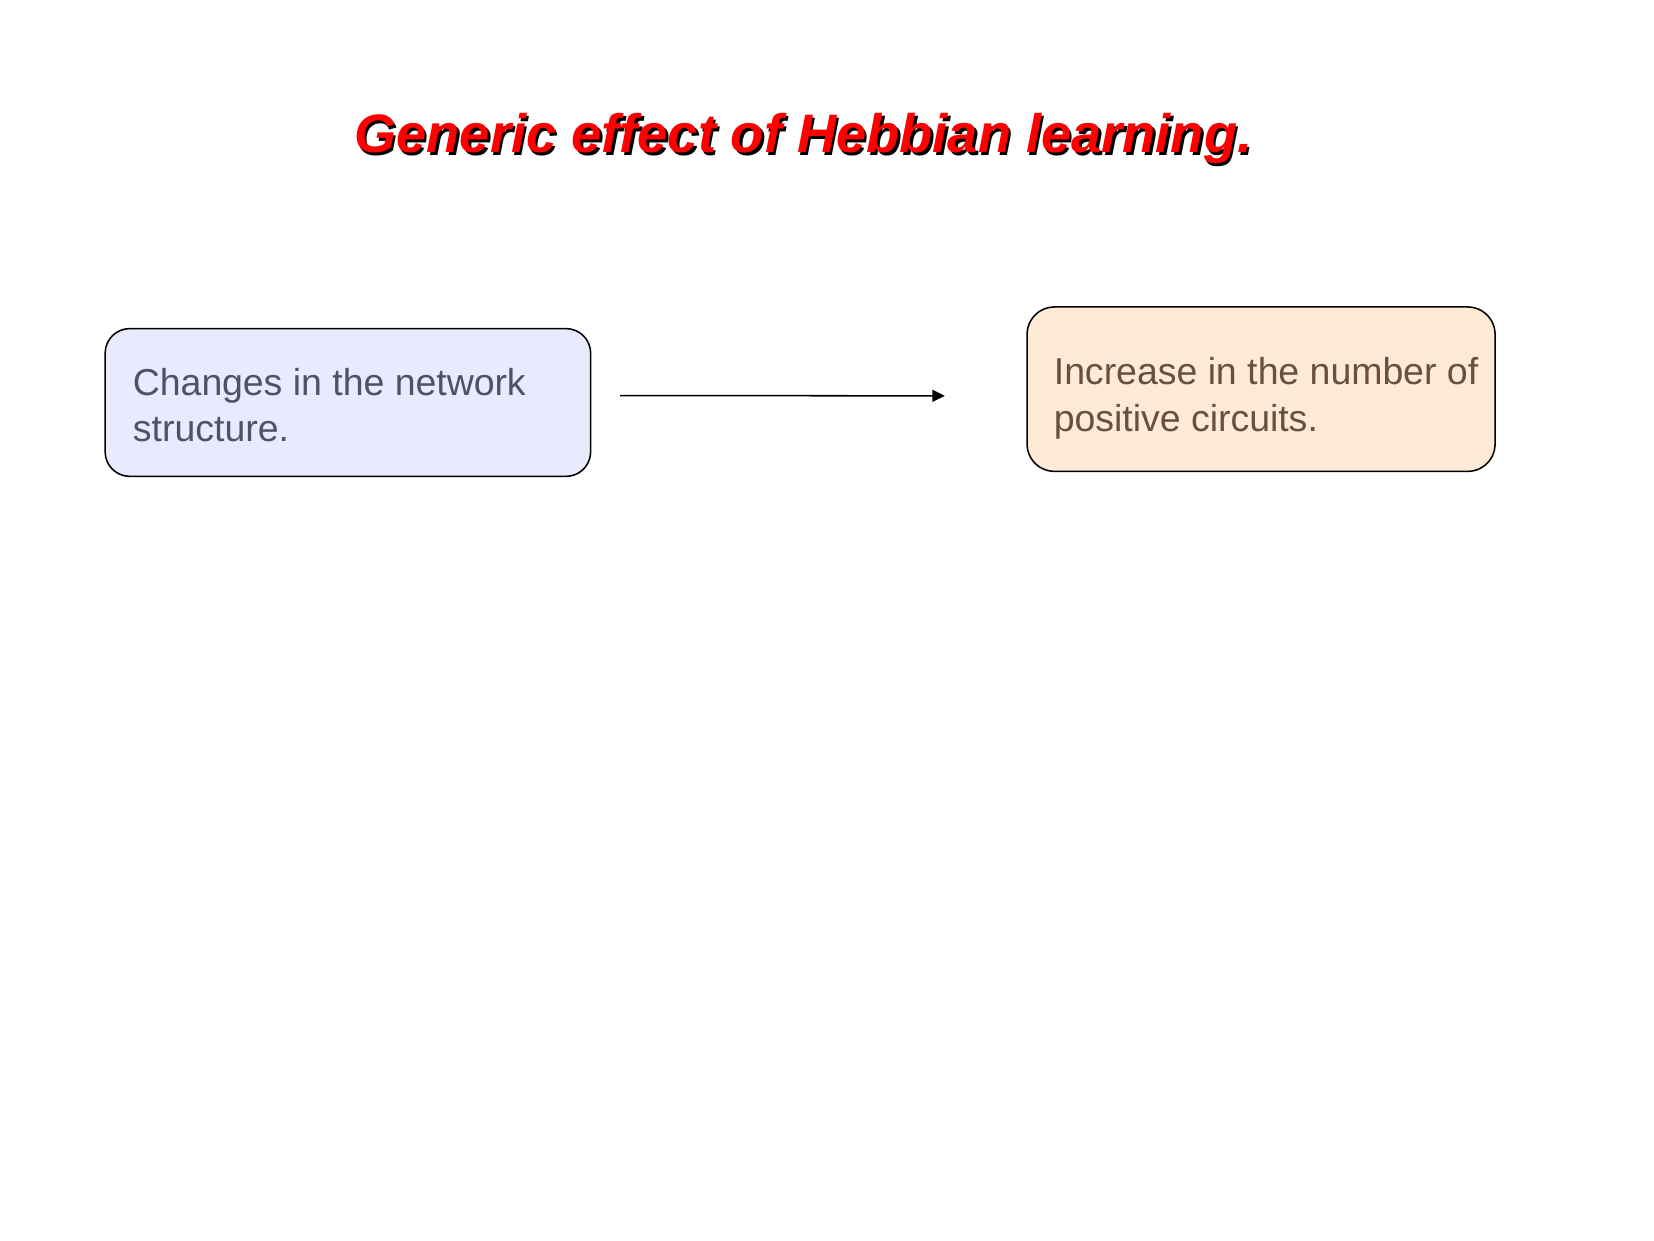

Generic effect of Hebbian learning.
Increase in the number of positive circuits.
Changes in the network structure.